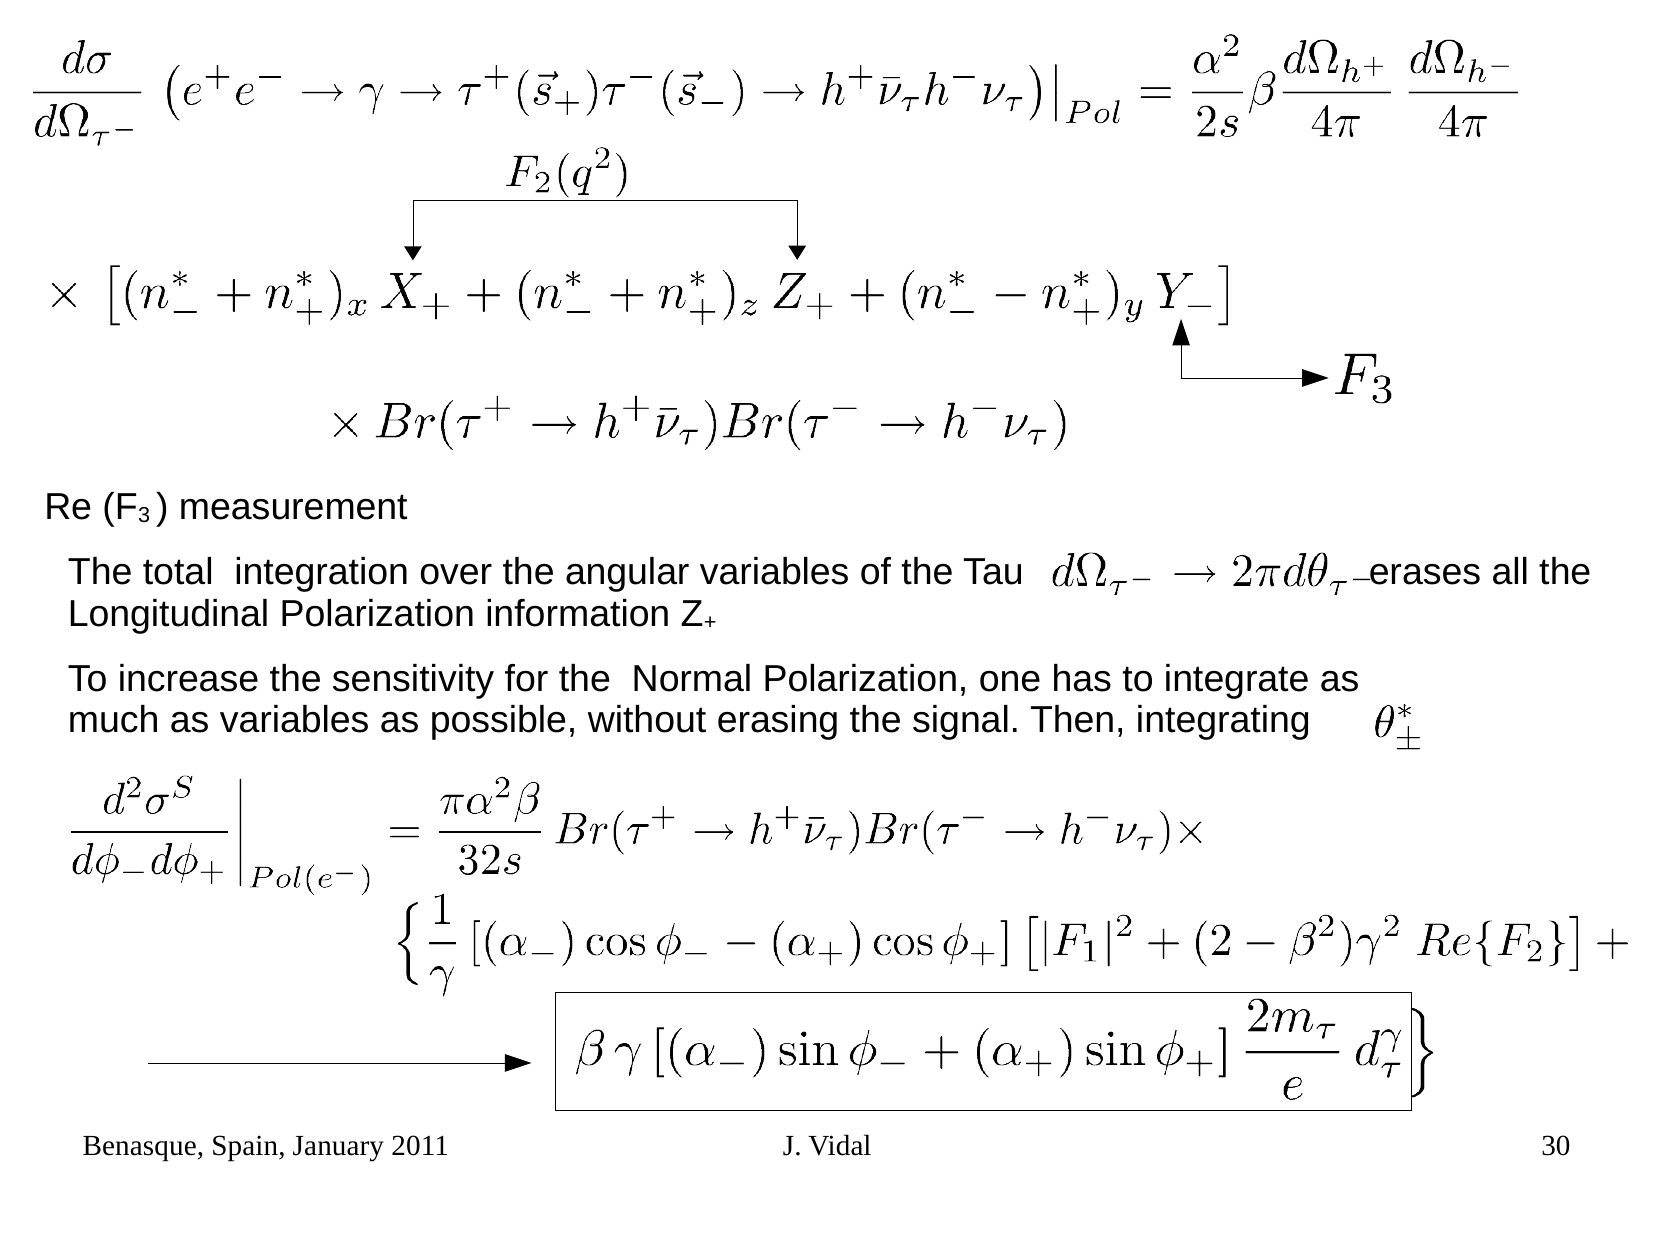

Re (F3 ) measurement
The total integration over the angular variables of the Tau erases all the Longitudinal Polarization information Z+
To increase the sensitivity for the Normal Polarization, one has to integrate as much as variables as possible, without erasing the signal. Then, integrating
Benasque, Spain, January 2011
J. Vidal
30